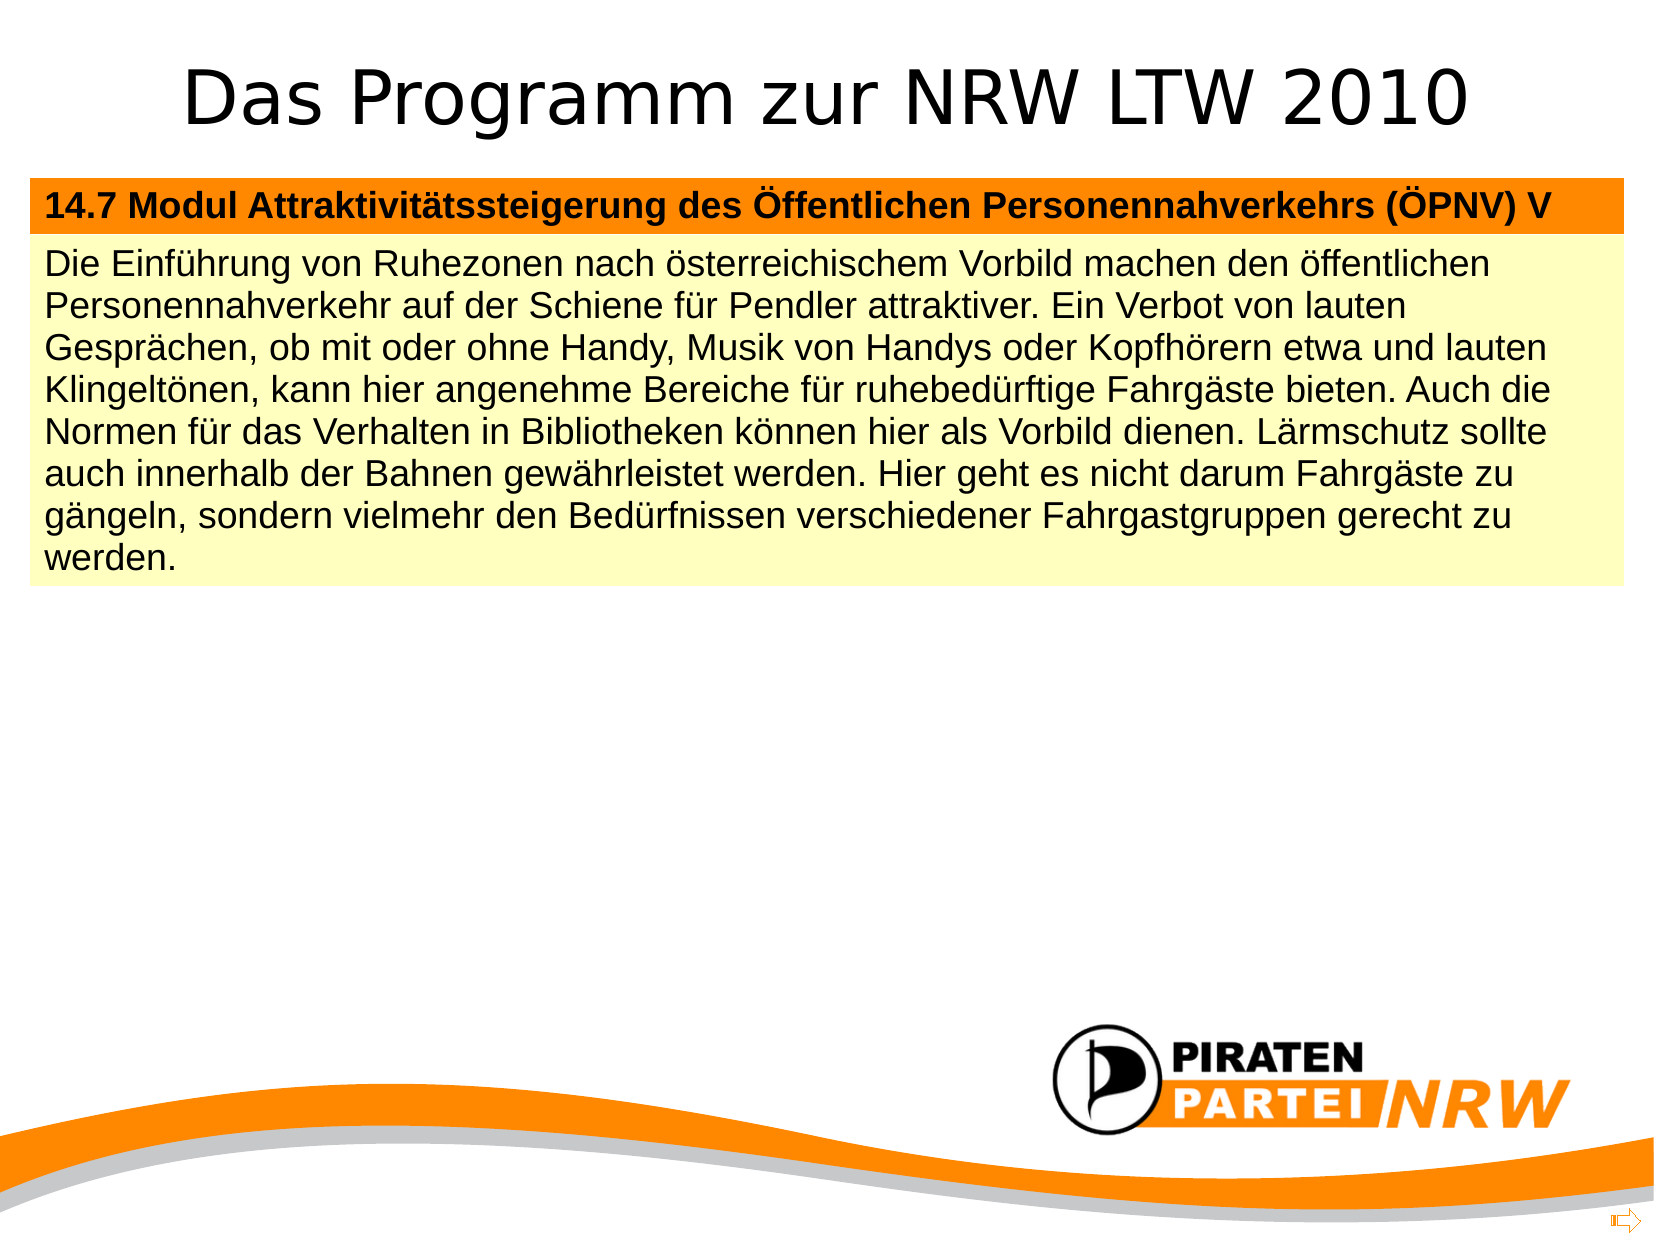

# Das Programm zur NRW LTW 2010
| 14.7 Modul Attraktivitätssteigerung des Öffentlichen Personennahverkehrs (ÖPNV) V |
| --- |
| Die Einführung von Ruhezonen nach österreichischem Vorbild machen den öffentlichen Personennahverkehr auf der Schiene für Pendler attraktiver. Ein Verbot von lauten Gesprächen, ob mit oder ohne Handy, Musik von Handys oder Kopfhörern etwa und lauten Klingeltönen, kann hier angenehme Bereiche für ruhebedürftige Fahrgäste bieten. Auch die Normen für das Verhalten in Bibliotheken können hier als Vorbild dienen. Lärmschutz sollte auch innerhalb der Bahnen gewährleistet werden. Hier geht es nicht darum Fahrgäste zu gängeln, sondern vielmehr den Bedürfnissen verschiedener Fahrgastgruppen gerecht zu werden. |